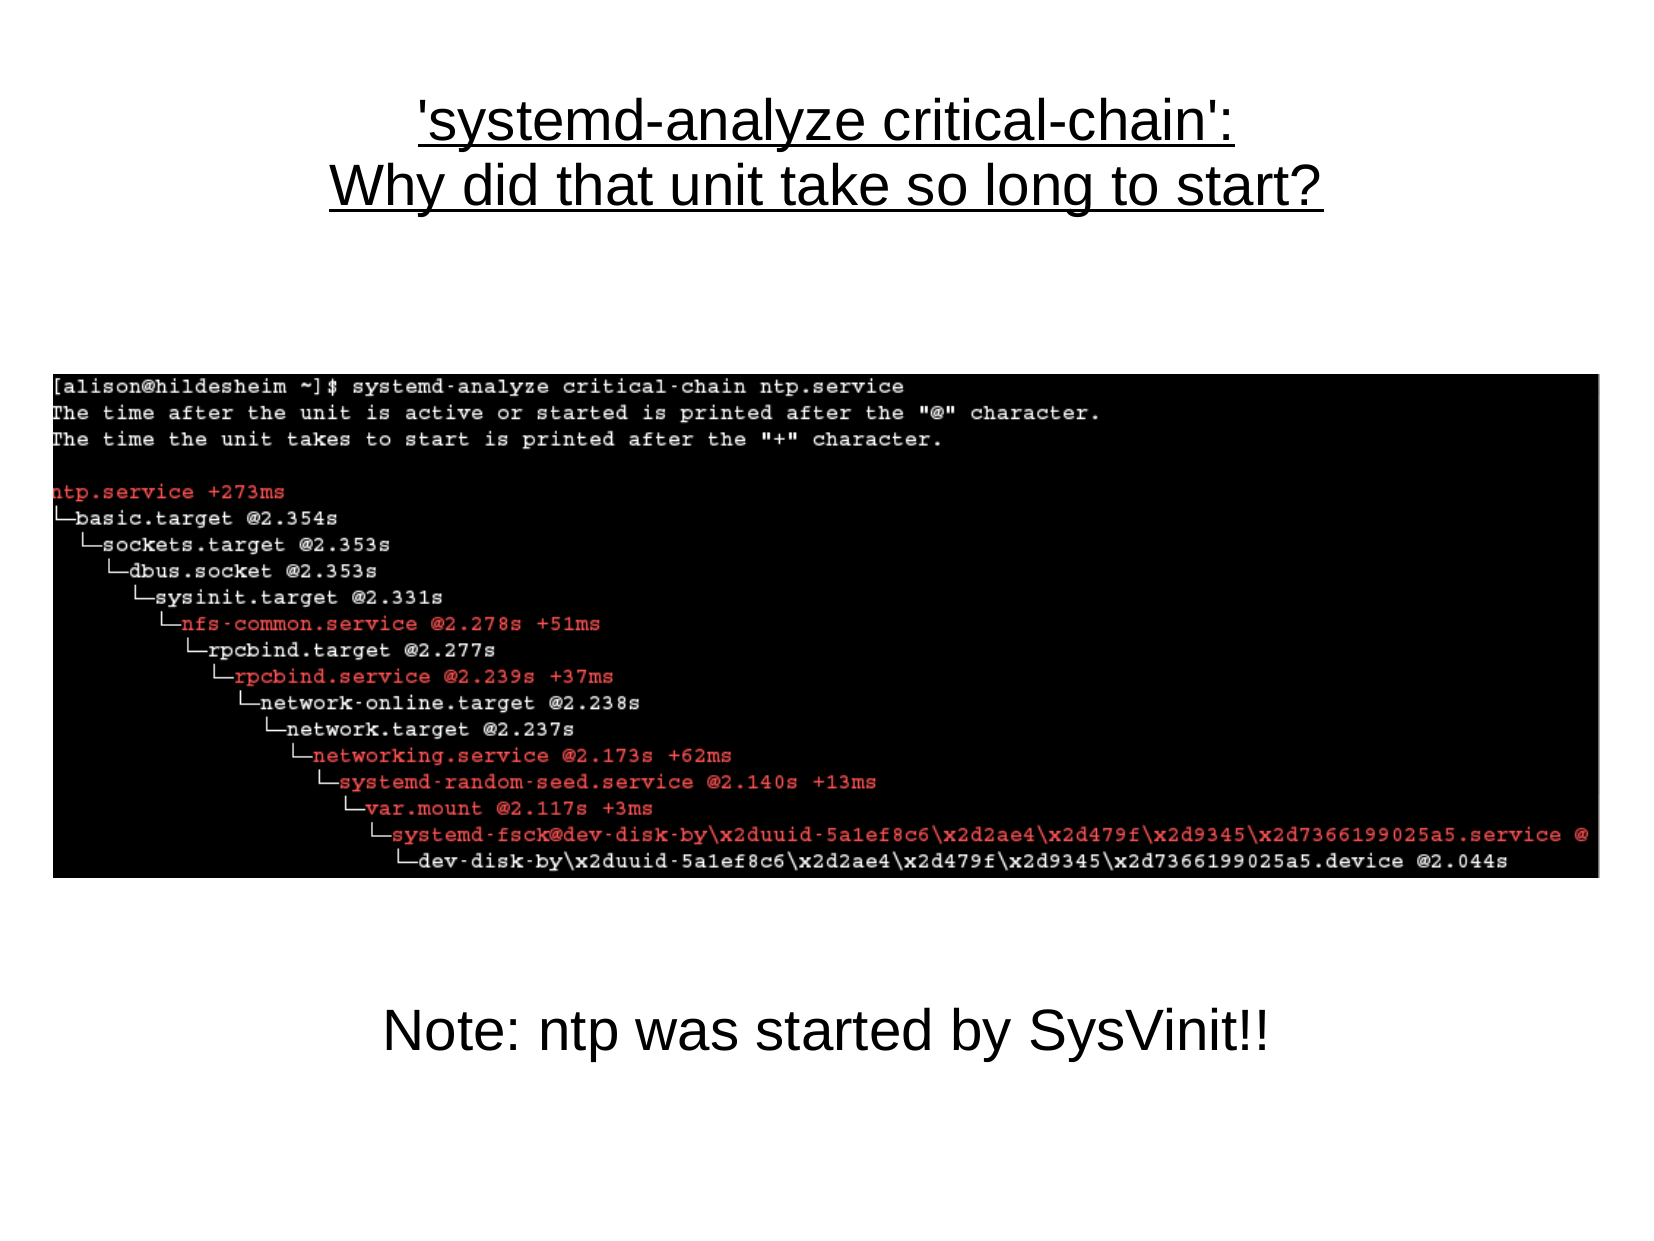

# 'systemd-analyze critical-chain': Why did that unit take so long to start?
Note: ntp was started by SysVinit!!